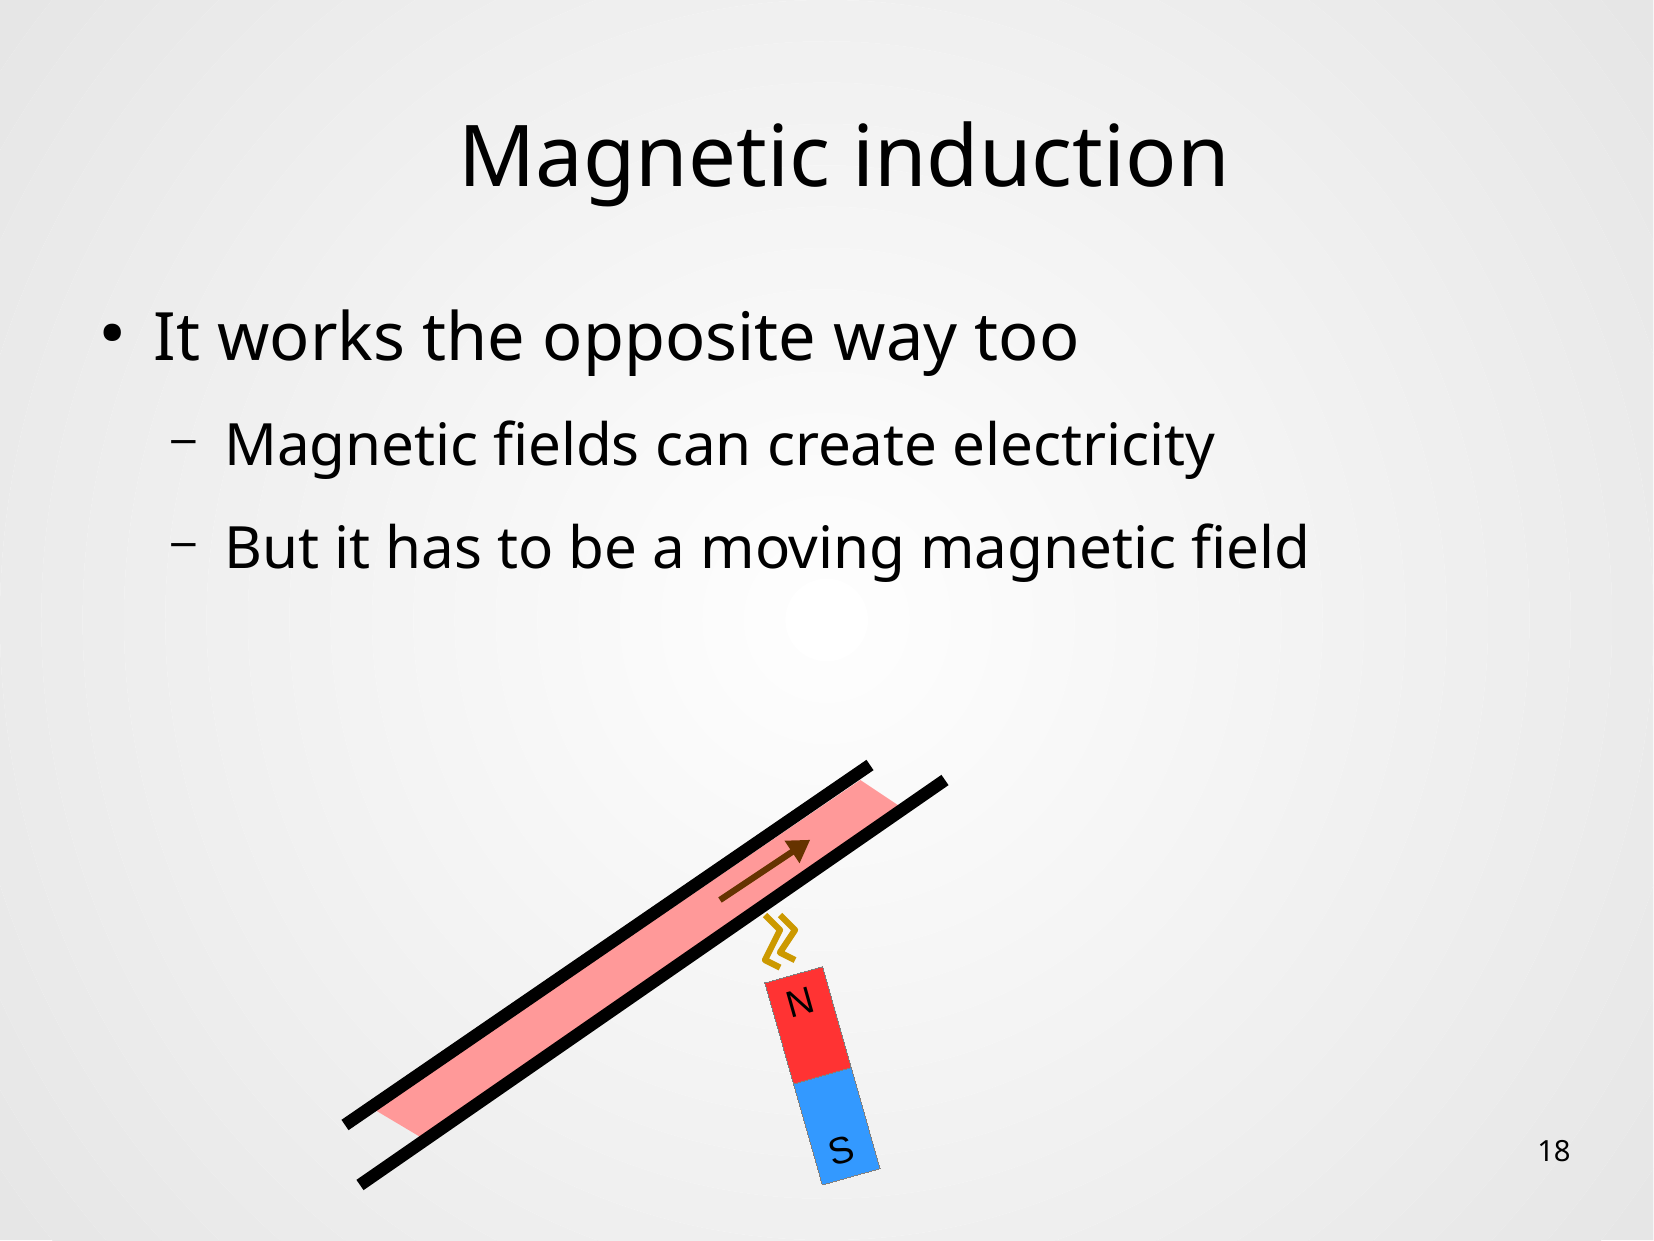

# Magnetic induction
It works the opposite way too
Magnetic fields can create electricity
But it has to be a moving magnetic field
N
S
18